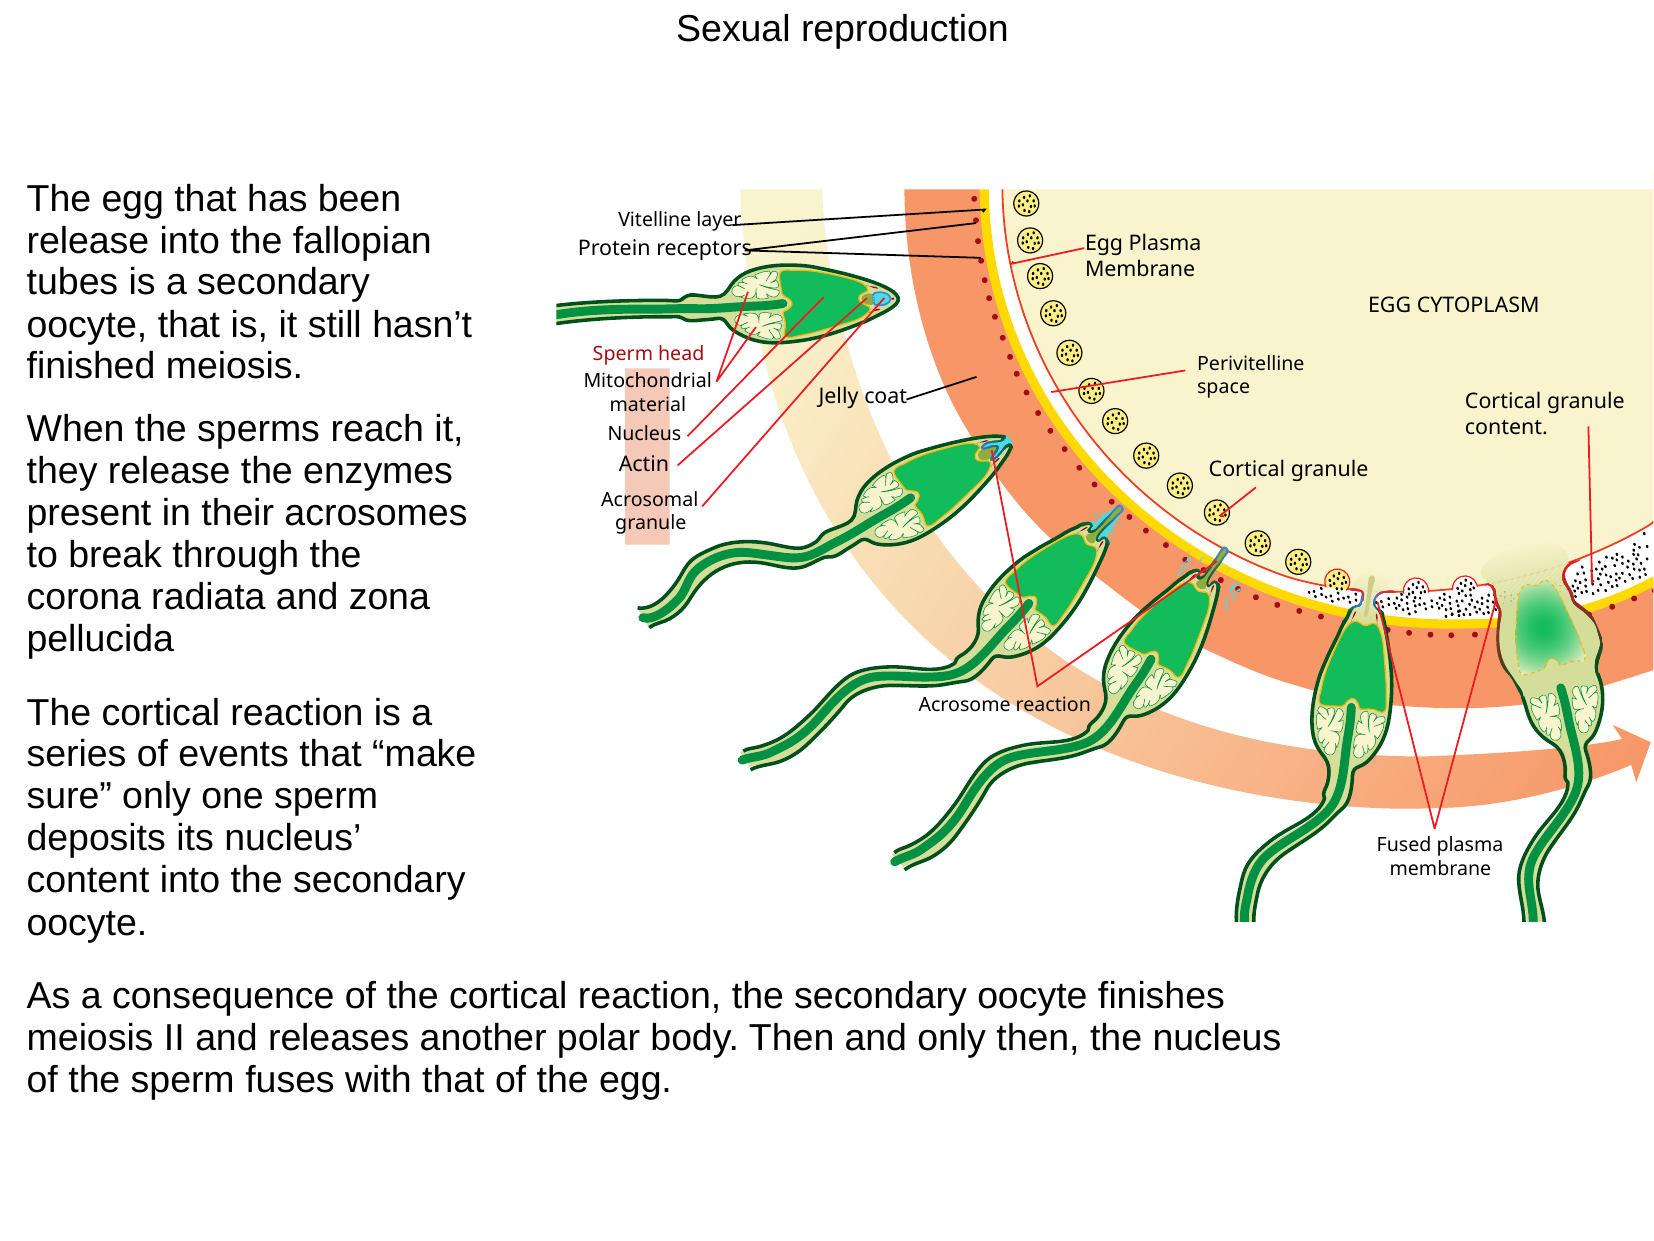

Sexual reproduction
The egg that has been release into the fallopian tubes is a secondary oocyte, that is, it still hasn’t finished meiosis.
When the sperms reach it, they release the enzymes present in their acrosomes to break through the corona radiata and zona pellucida
The cortical reaction is a series of events that “make sure” only one sperm deposits its nucleus’ content into the secondary oocyte.
As a consequence of the cortical reaction, the secondary oocyte finishes meiosis II and releases another polar body. Then and only then, the nucleus of the sperm fuses with that of the egg.